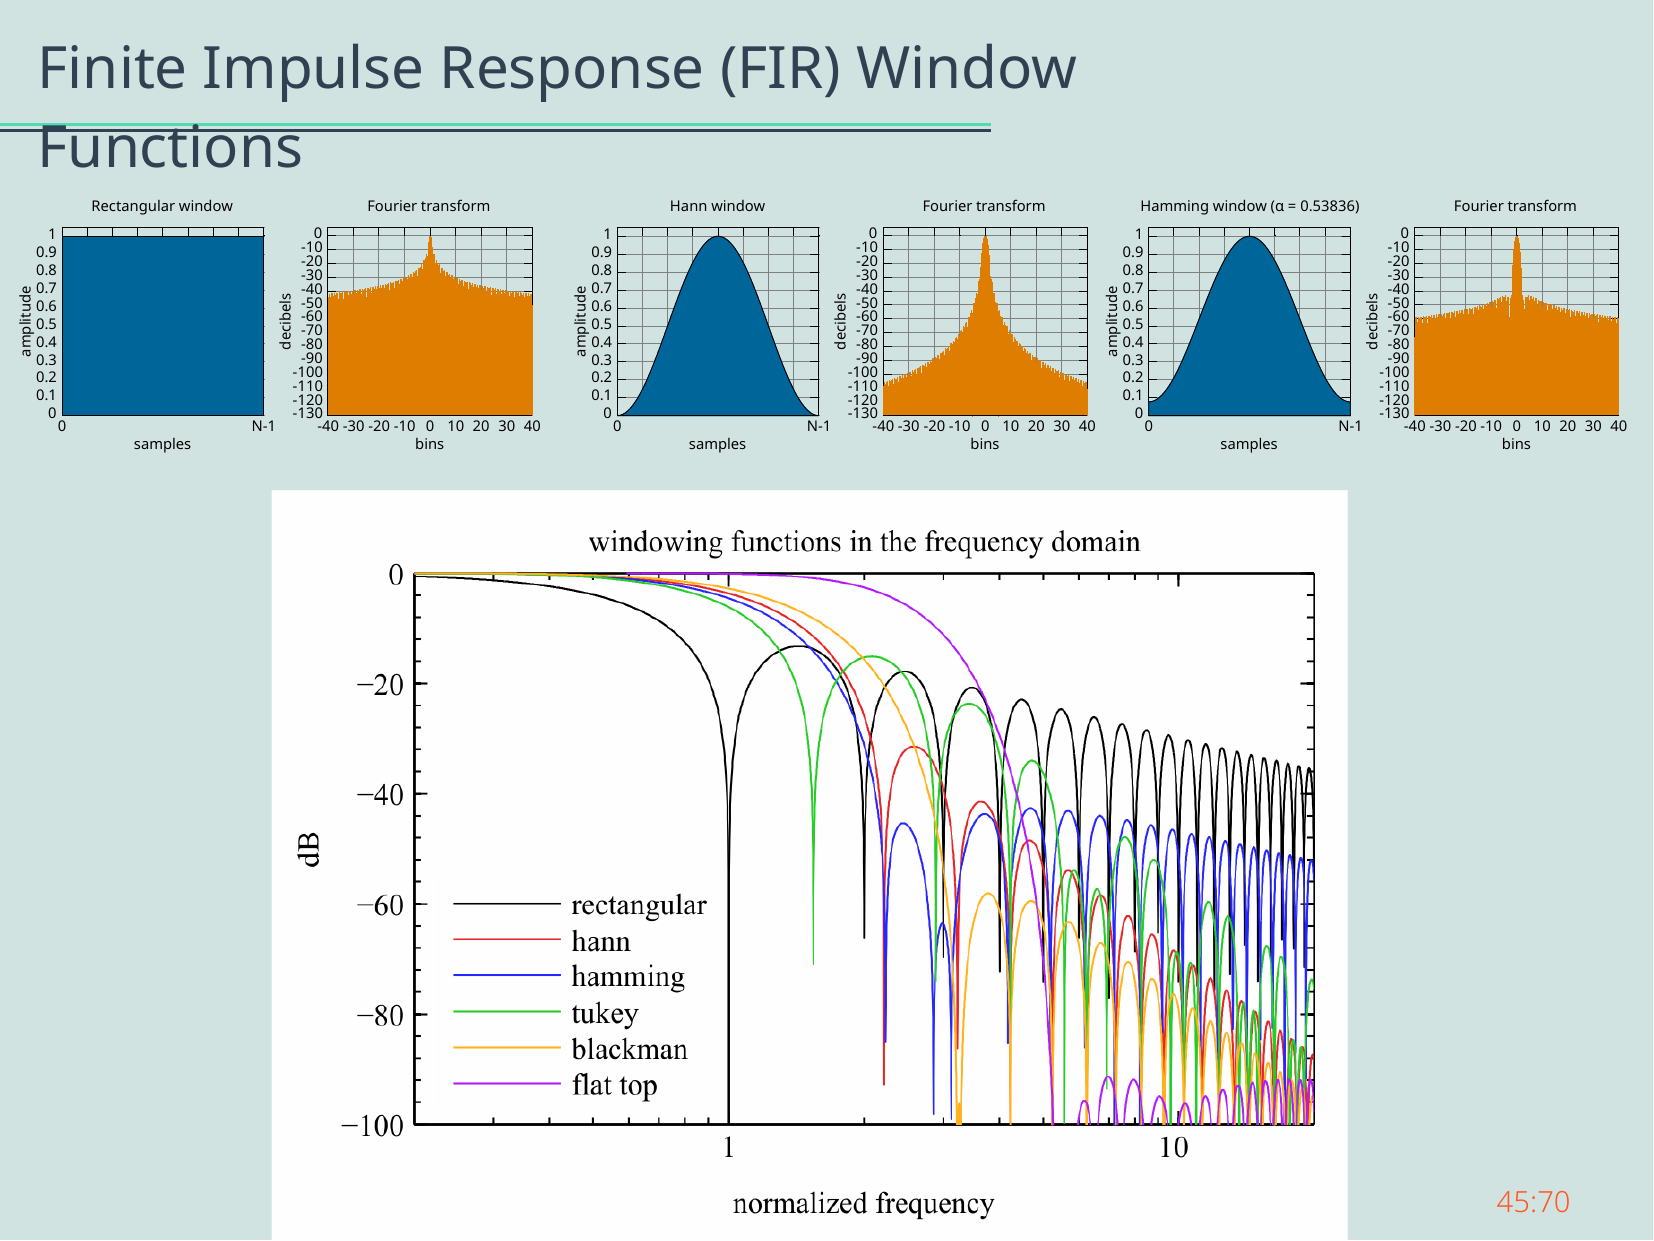

Finite Impulse Response (FIR) Window Functions
NASSP 2016
45